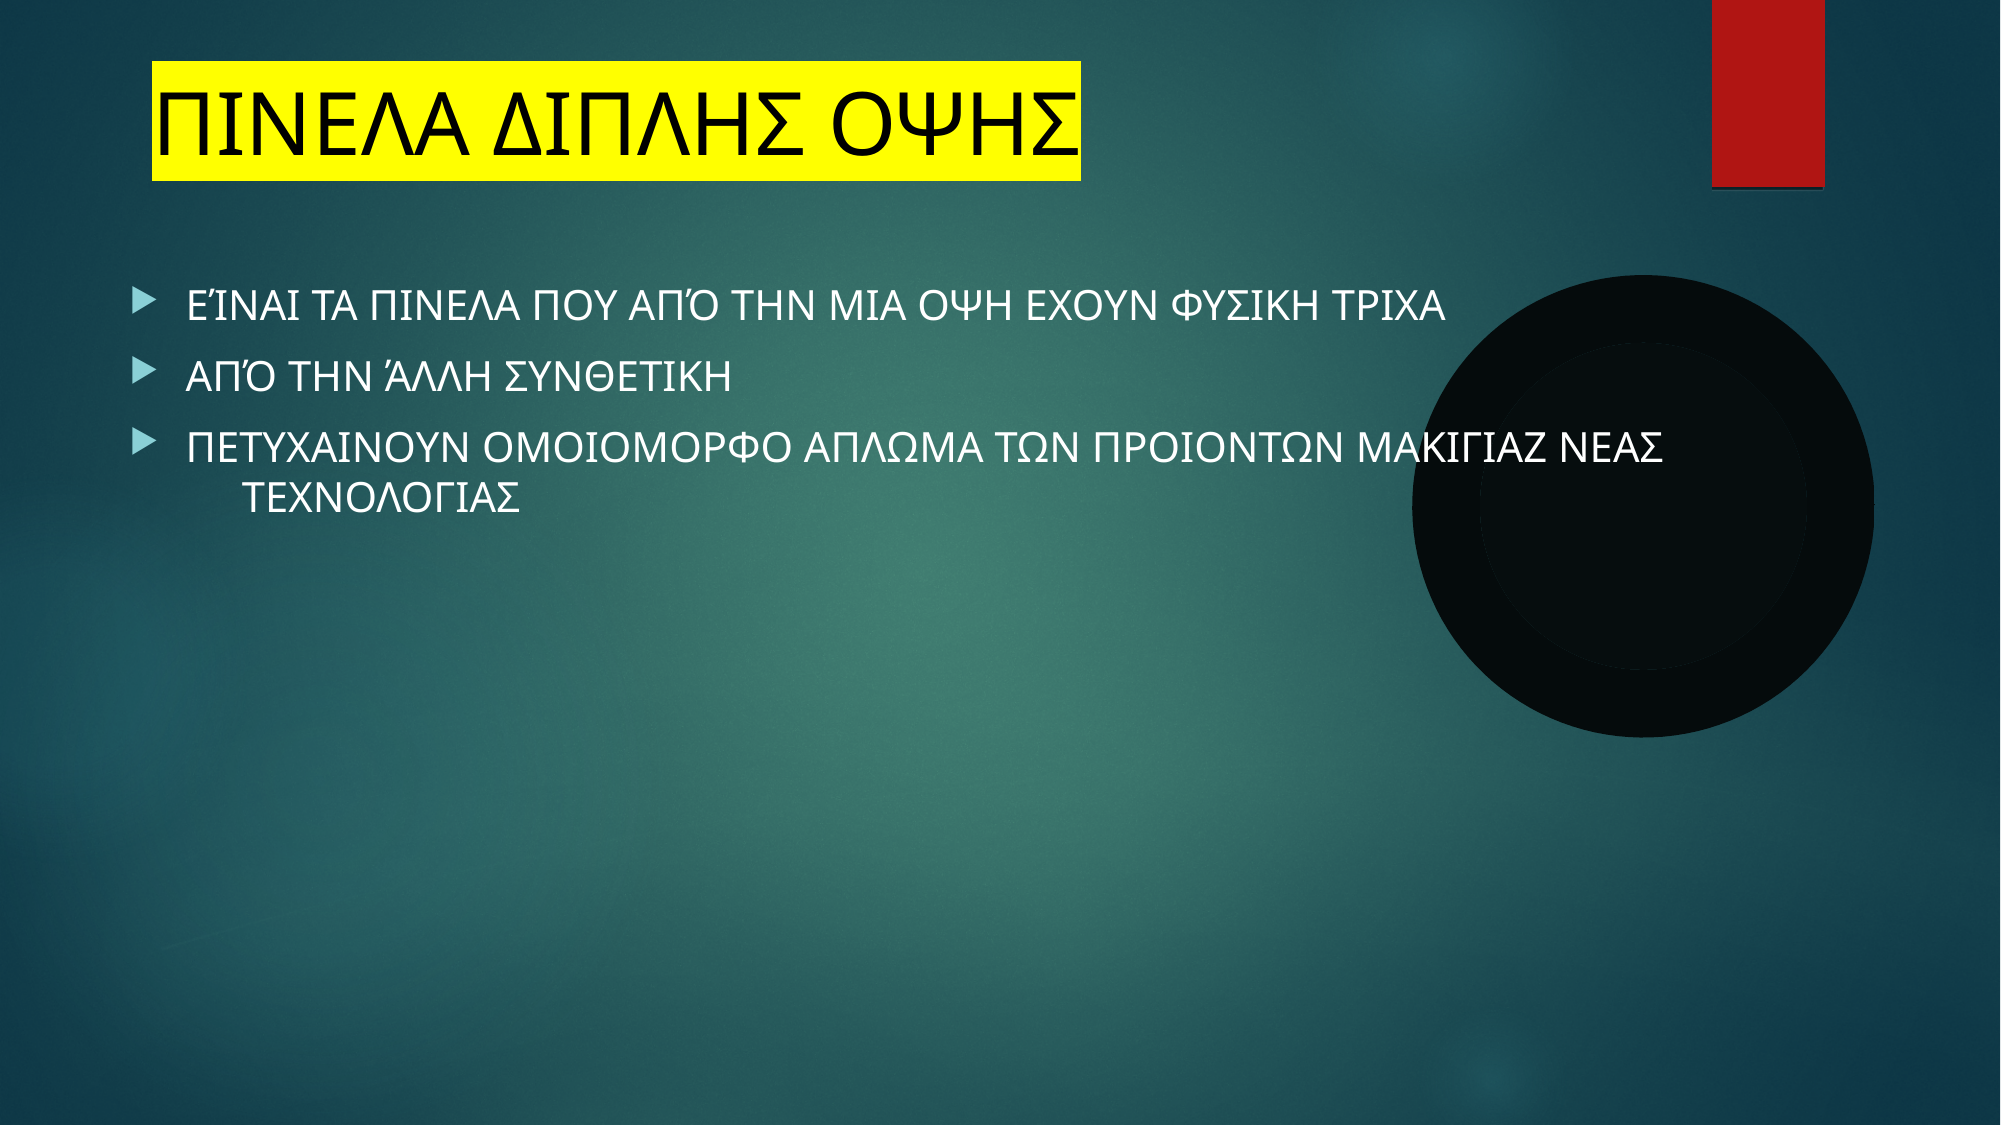

# ΠΙΝΕΛΑ ΔΙΠΛΗΣ ΟΨΗΣ
ΕΊΝΑΙ ΤΑ ΠΙΝΕΛΑ ΠΟΥ ΑΠΌ ΤΗΝ ΜΙΑ ΟΨΗ ΕΧΟΥΝ ΦΥΣΙΚΗ ΤΡΙΧΑ
ΑΠΌ ΤΗΝ ΆΛΛΗ ΣΥΝΘΕΤΙΚΗ
ΠΕΤΥΧΑΙΝΟΥΝ ΟΜΟΙΟΜΟΡΦΟ ΑΠΛΩΜΑ ΤΩΝ ΠΡΟΙΟΝΤΩΝ ΜΑΚΙΓΙΑΖ ΝΕΑΣ ΤΕΧΝΟΛΟΓΙΑΣ